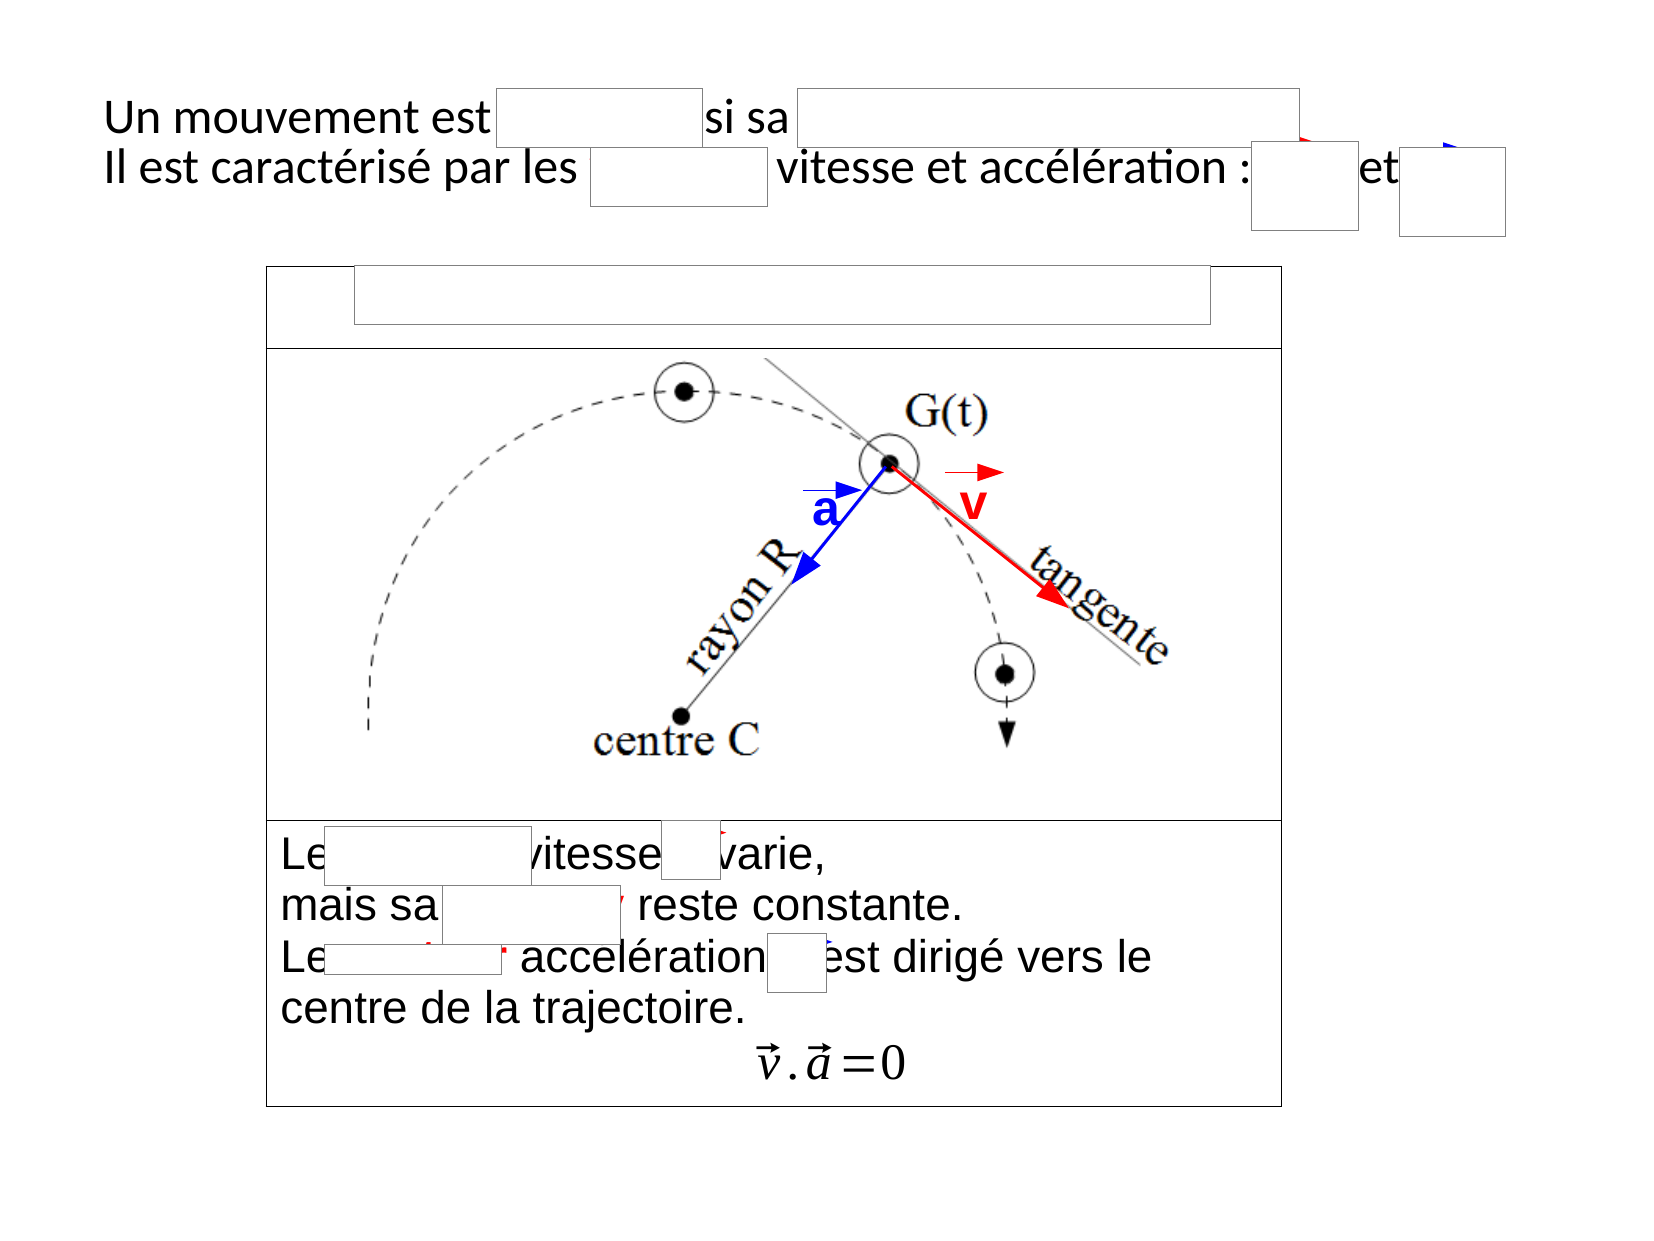

Un mouvement est circulaire si sa trajectoire est un cercle
Il est caractérisé par les vecteurs vitesse et accélération :		et
v
a
| Mouvement circulaire uniforme |
| --- |
| |
| Le vecteur vitesse v varie, mais sa valeur v reste constante. Le vecteur accélération a est dirigé vers le centre de la trajectoire. |
v
a